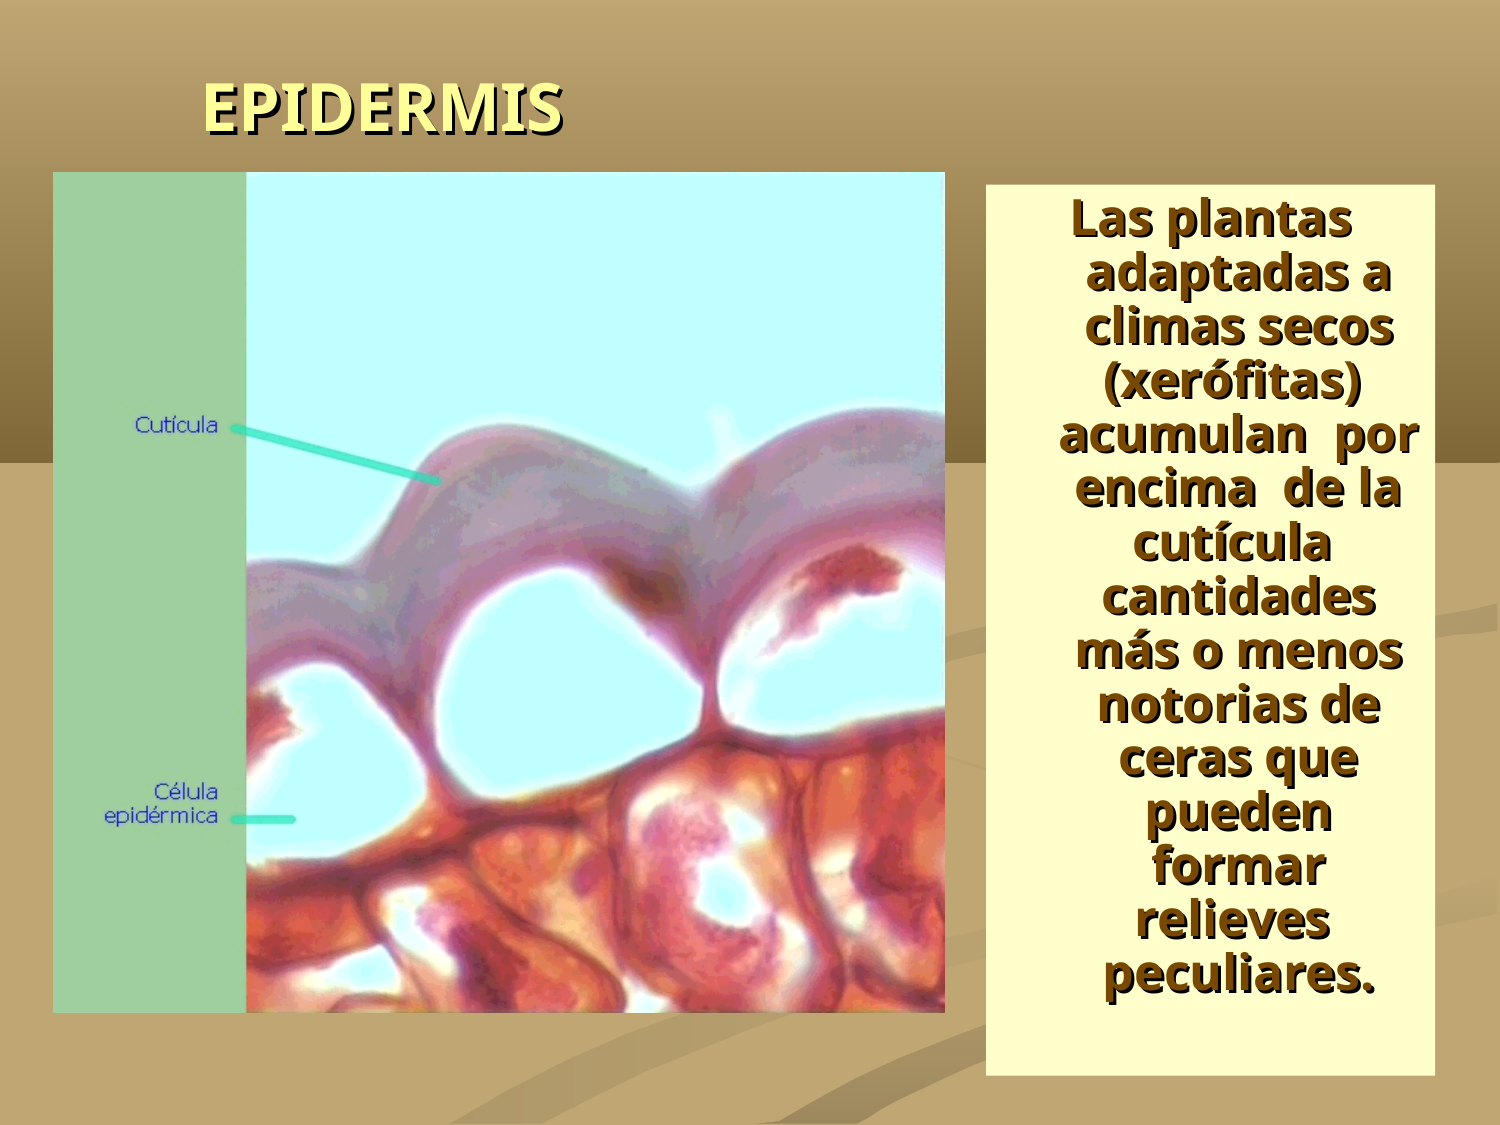

# EPIDERMIS
Las plantas adaptadas a climas secos (xerófitas) acumulan por encima de la cutícula cantidades más o menos notorias de ceras que pueden formar relieves peculiares.